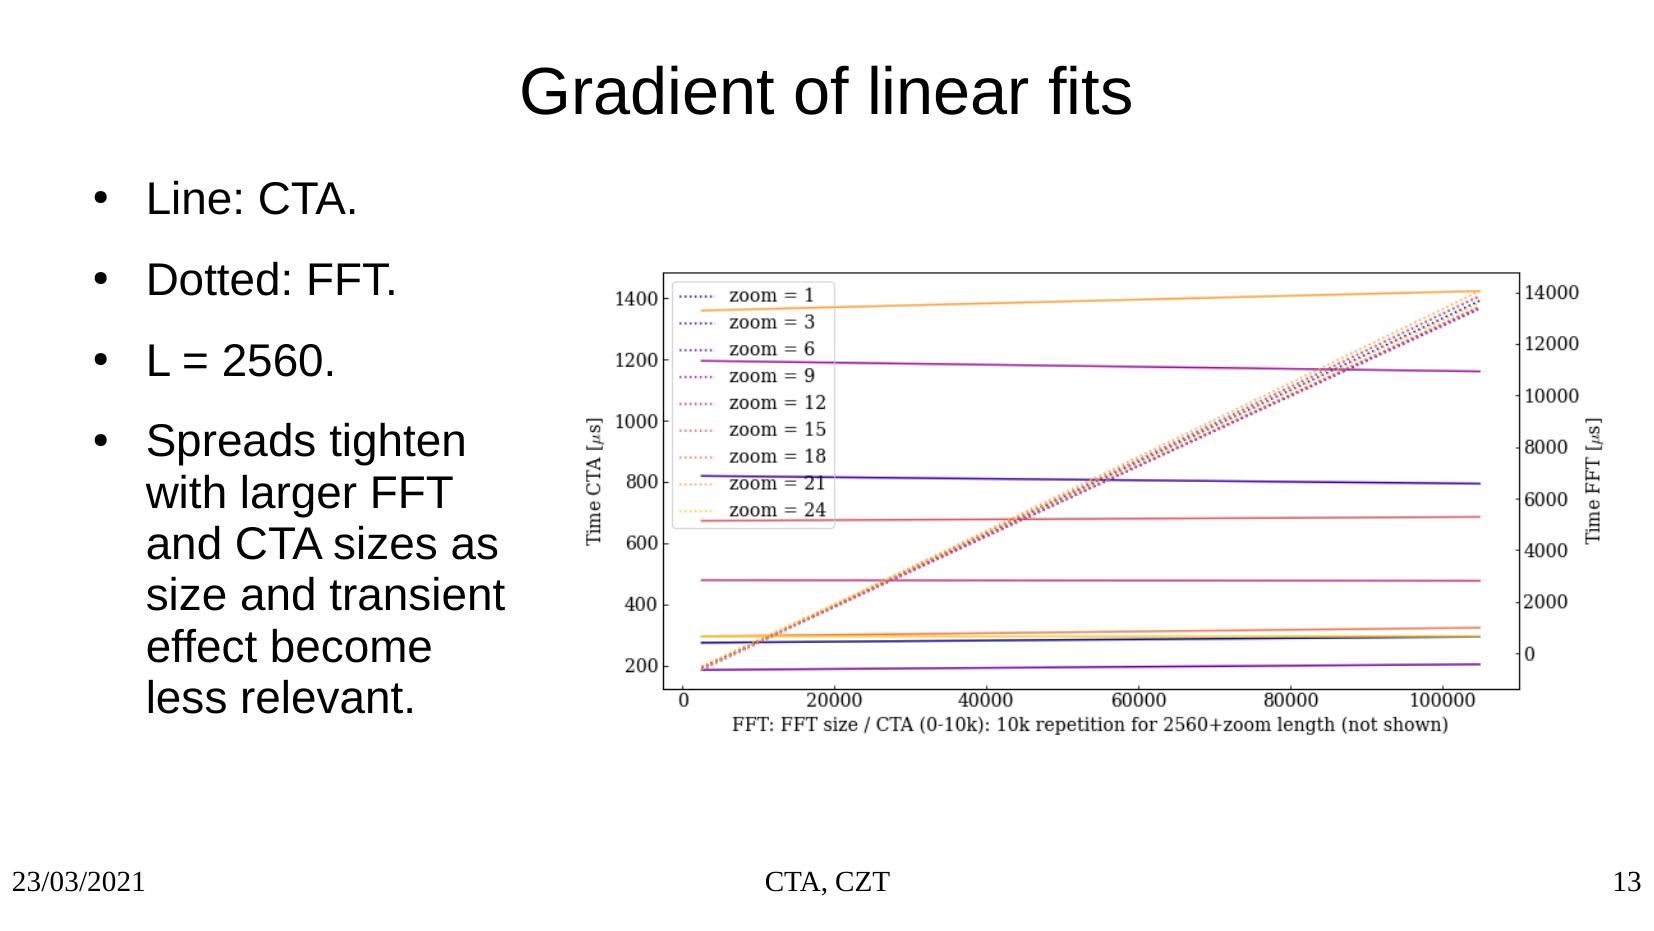

# Gradient of linear fits
Line: CTA.
Dotted: FFT.
L = 2560.
Spreads tighten with larger FFT and CTA sizes as size and transient effect become less relevant.
23/03/2021
CTA, CZT
13